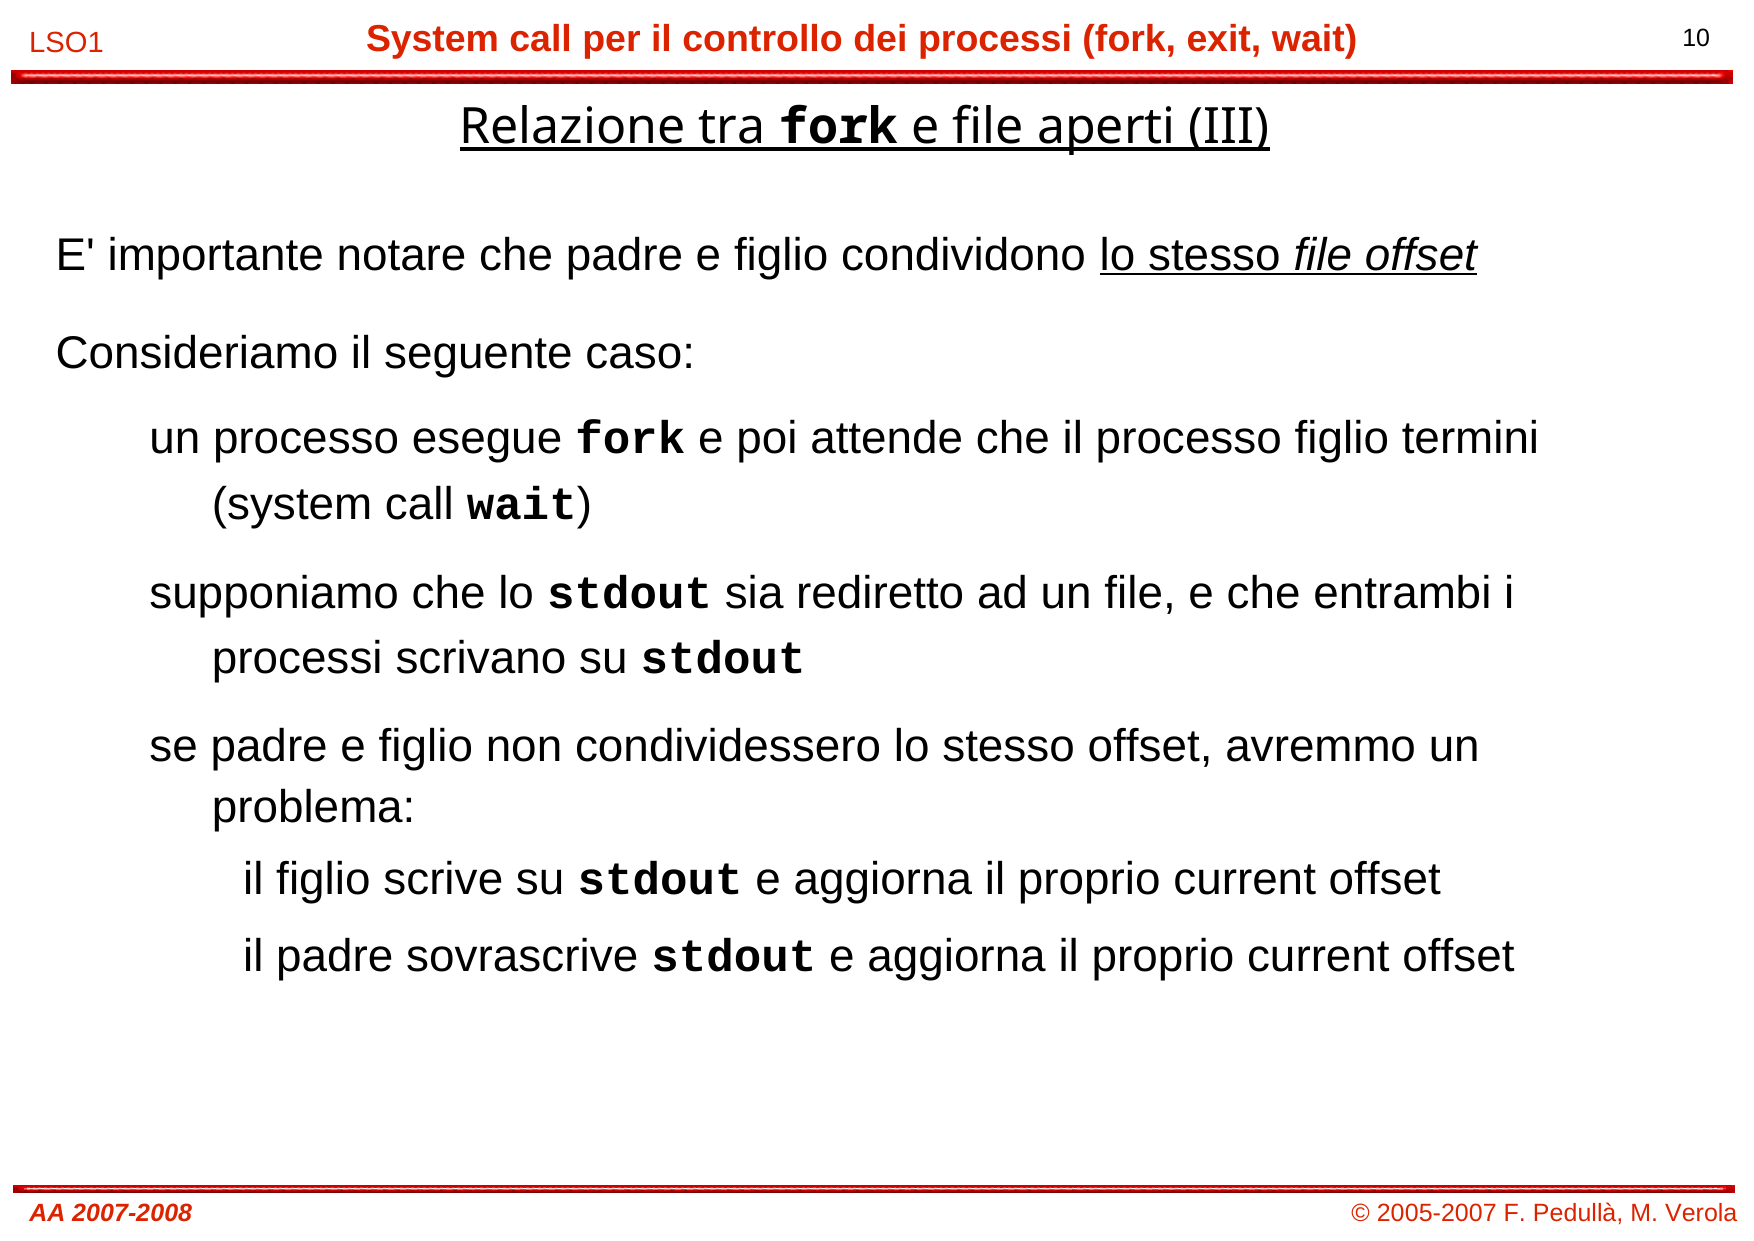

Relazione tra fork e file aperti (III)
# E' importante notare che padre e figlio condividono lo stesso file offset
Consideriamo il seguente caso:
un processo esegue fork e poi attende che il processo figlio termini (system call wait)
supponiamo che lo stdout sia rediretto ad un file, e che entrambi i processi scrivano su stdout
se padre e figlio non condividessero lo stesso offset, avremmo un problema:
il figlio scrive su stdout e aggiorna il proprio current offset
il padre sovrascrive stdout e aggiorna il proprio current offset